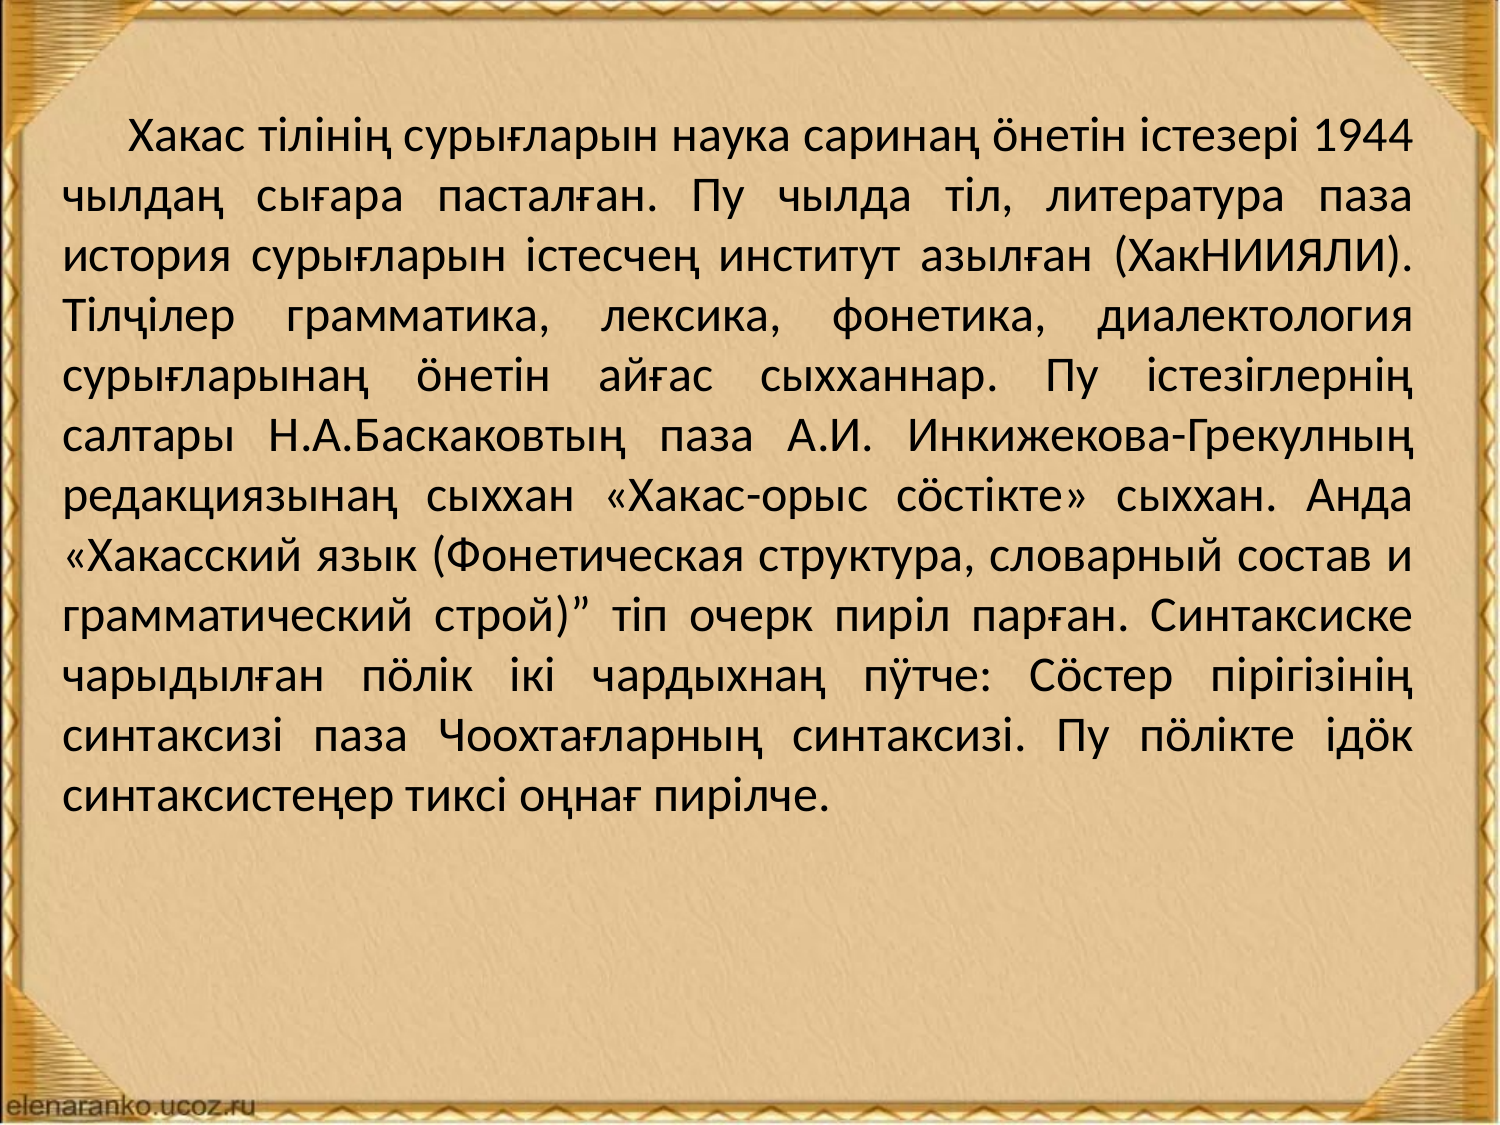

Хакас тілінің сурығларын наука саринаң ӧнетін істезері 1944 чылдаң сығара пасталған. Пу чылда тіл, литература паза история сурығларын істесчең институт азылған (ХакНИИЯЛИ). Тілҷілер грамматика, лексика, фонетика, диалектология сурығларынаң ӧнетін айғас сыхханнар. Пу істезіглернің салтары Н.А.Баскаковтың паза А.И. Инкижекова-Грекулның редакциязынаң сыххан «Хакас-орыс сӧстікте» сыххан. Анда «Хакасский язык (Фонетическая структура, словарный состав и грамматический строй)” тіп очерк пиріл парған. Синтаксиске чарыдылған пӧлік ікі чардыхнаң пӱтче: Сӧстер пірігізінің синтаксизі паза Чоохтағларның синтаксизі. Пу пӧлікте ідӧк синтаксистеңер тиксі оңнағ пирілче.